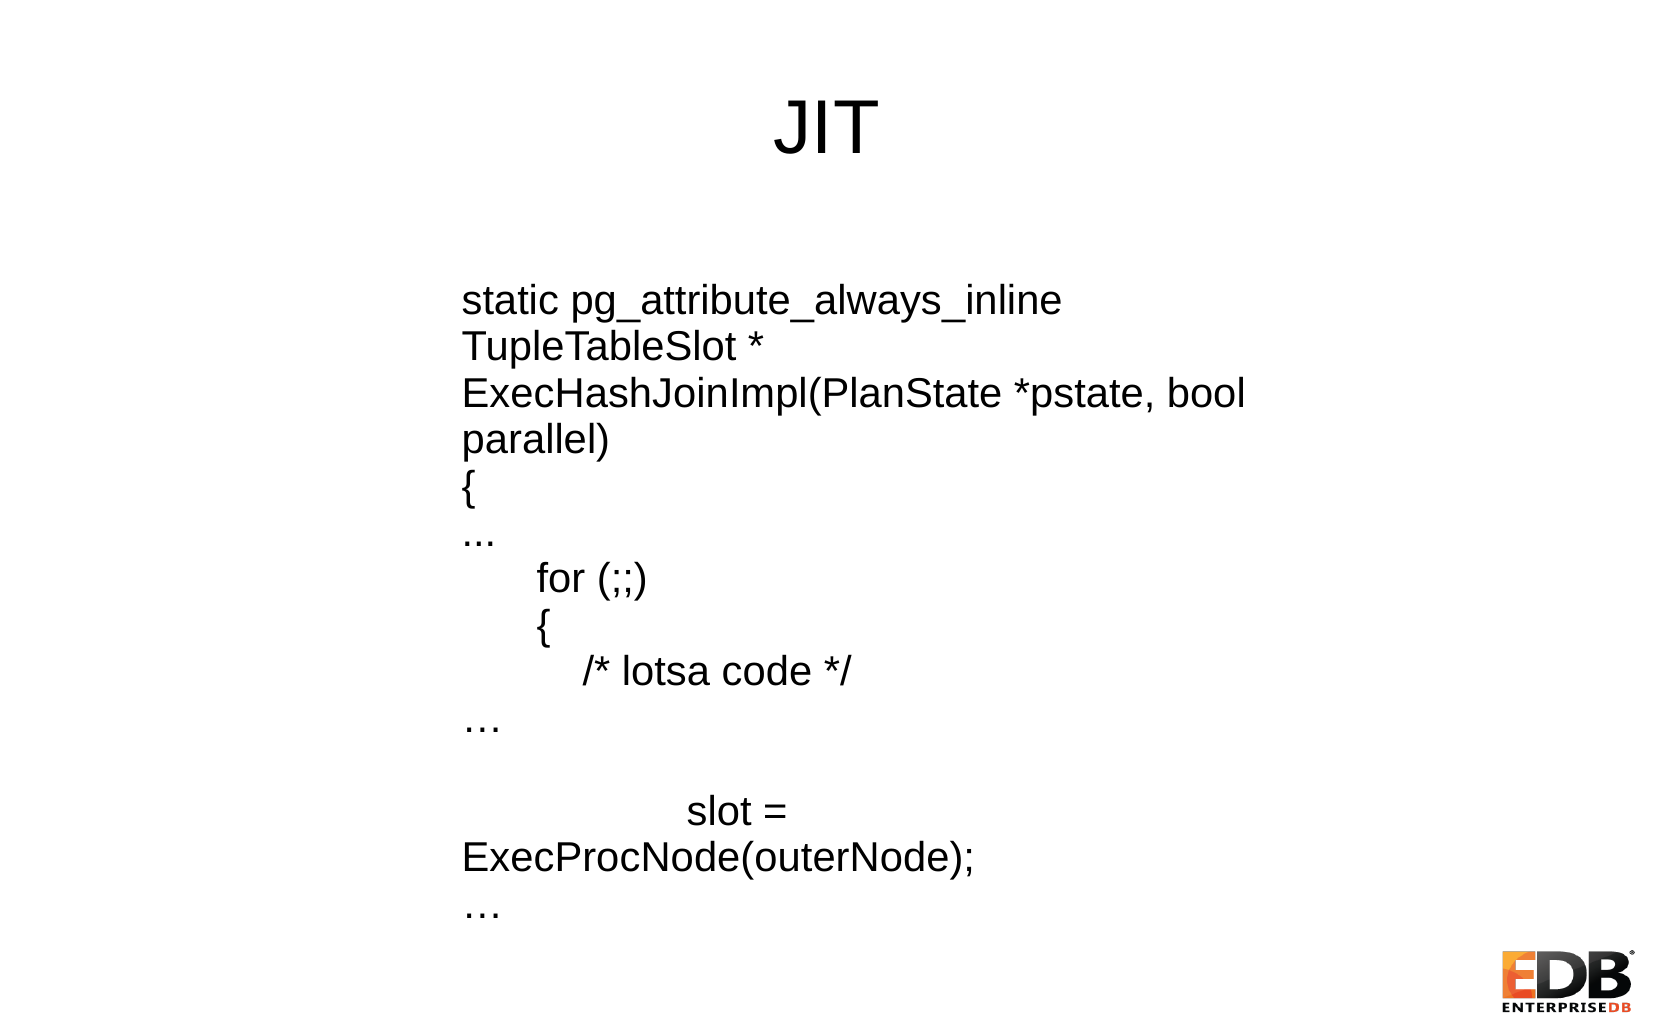

# JIT
static pg_attribute_always_inline TupleTableSlot *
ExecHashJoinImpl(PlanState *pstate, bool parallel)
{
...
 	for (;;)
	{
	 /* lotsa code */
…
			slot = ExecProcNode(outerNode);
…